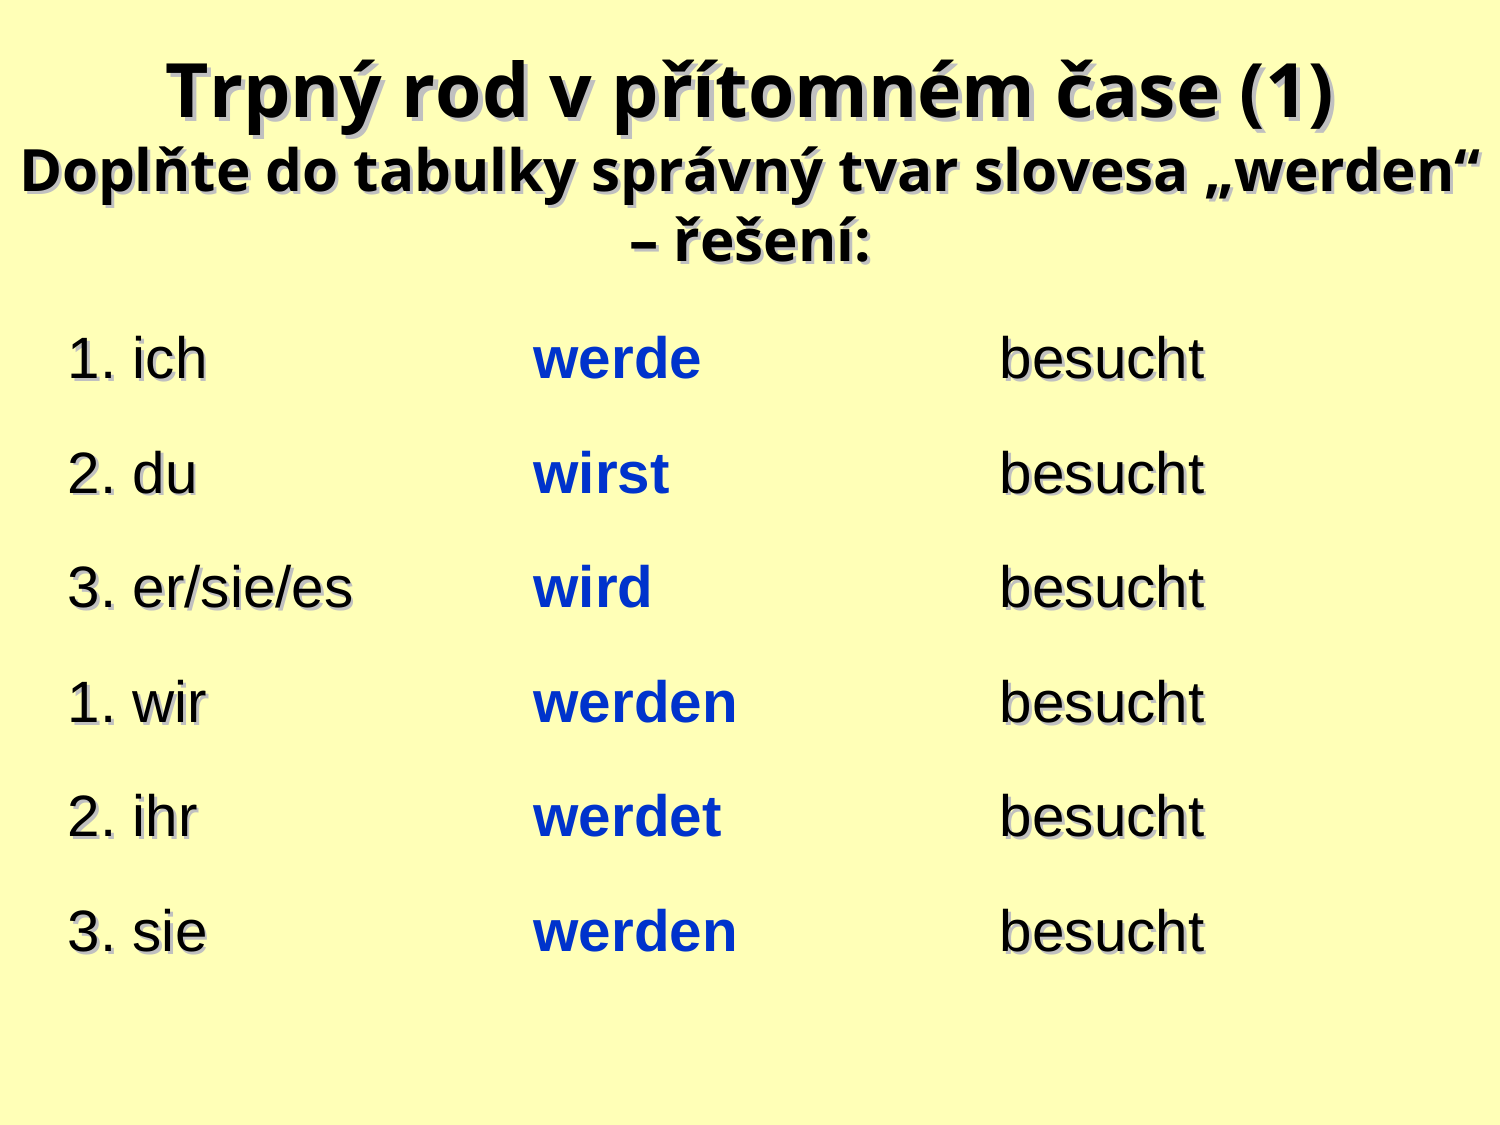

# Trpný rod v přítomném čase (1) Doplňte do tabulky správný tvar slovesa „werden“ – řešení:
| 1. ich | werde | besucht |
| --- | --- | --- |
| 2. du | wirst | besucht |
| 3. er/sie/es | wird | besucht |
| 1. wir | werden | besucht |
| 2. ihr | werdet | besucht |
| 3. sie | werden | besucht |